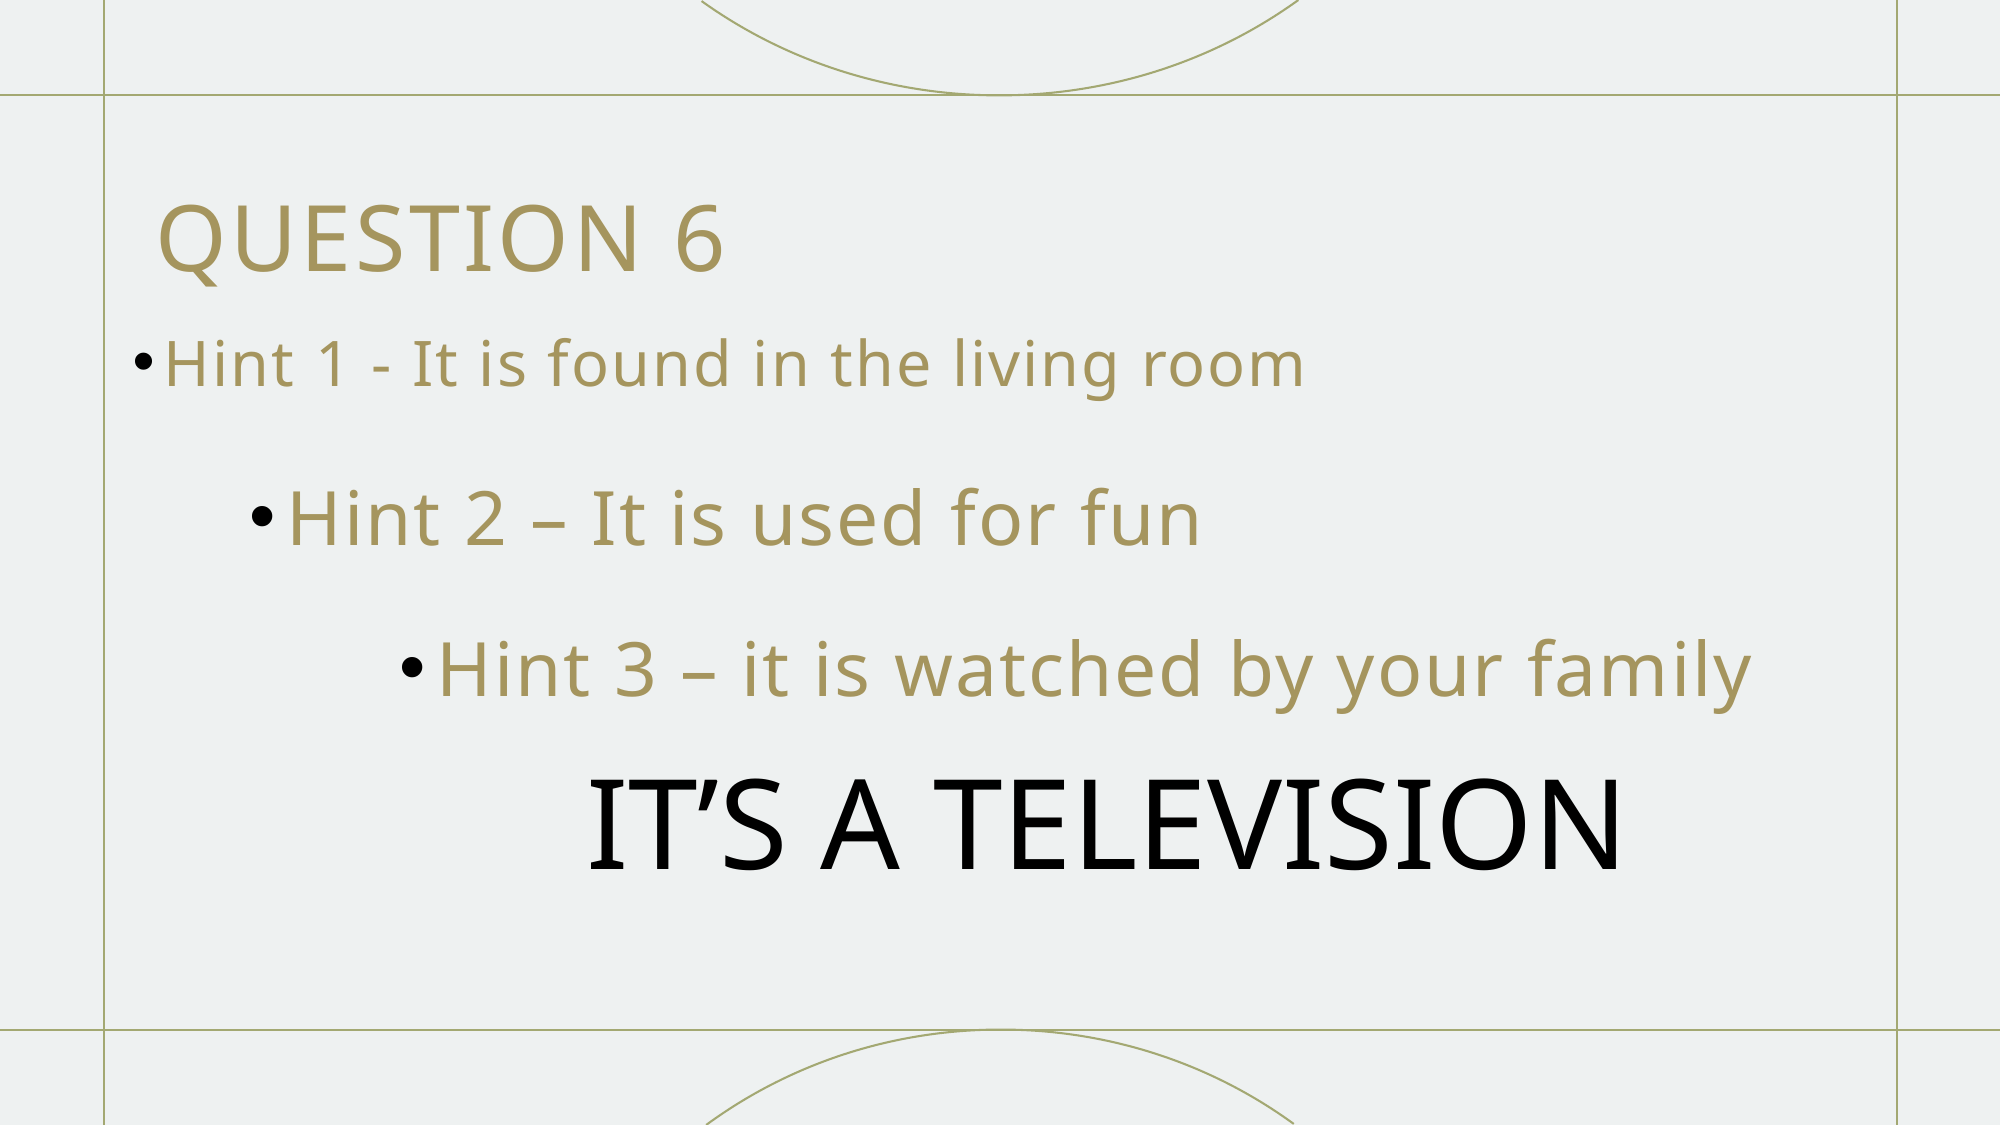

# QUESTION 6
Hint 1 - It is found in the living room
Hint 2 – It is used for fun
Hint 3 – it is watched by your family
IT’S A TELEVISION